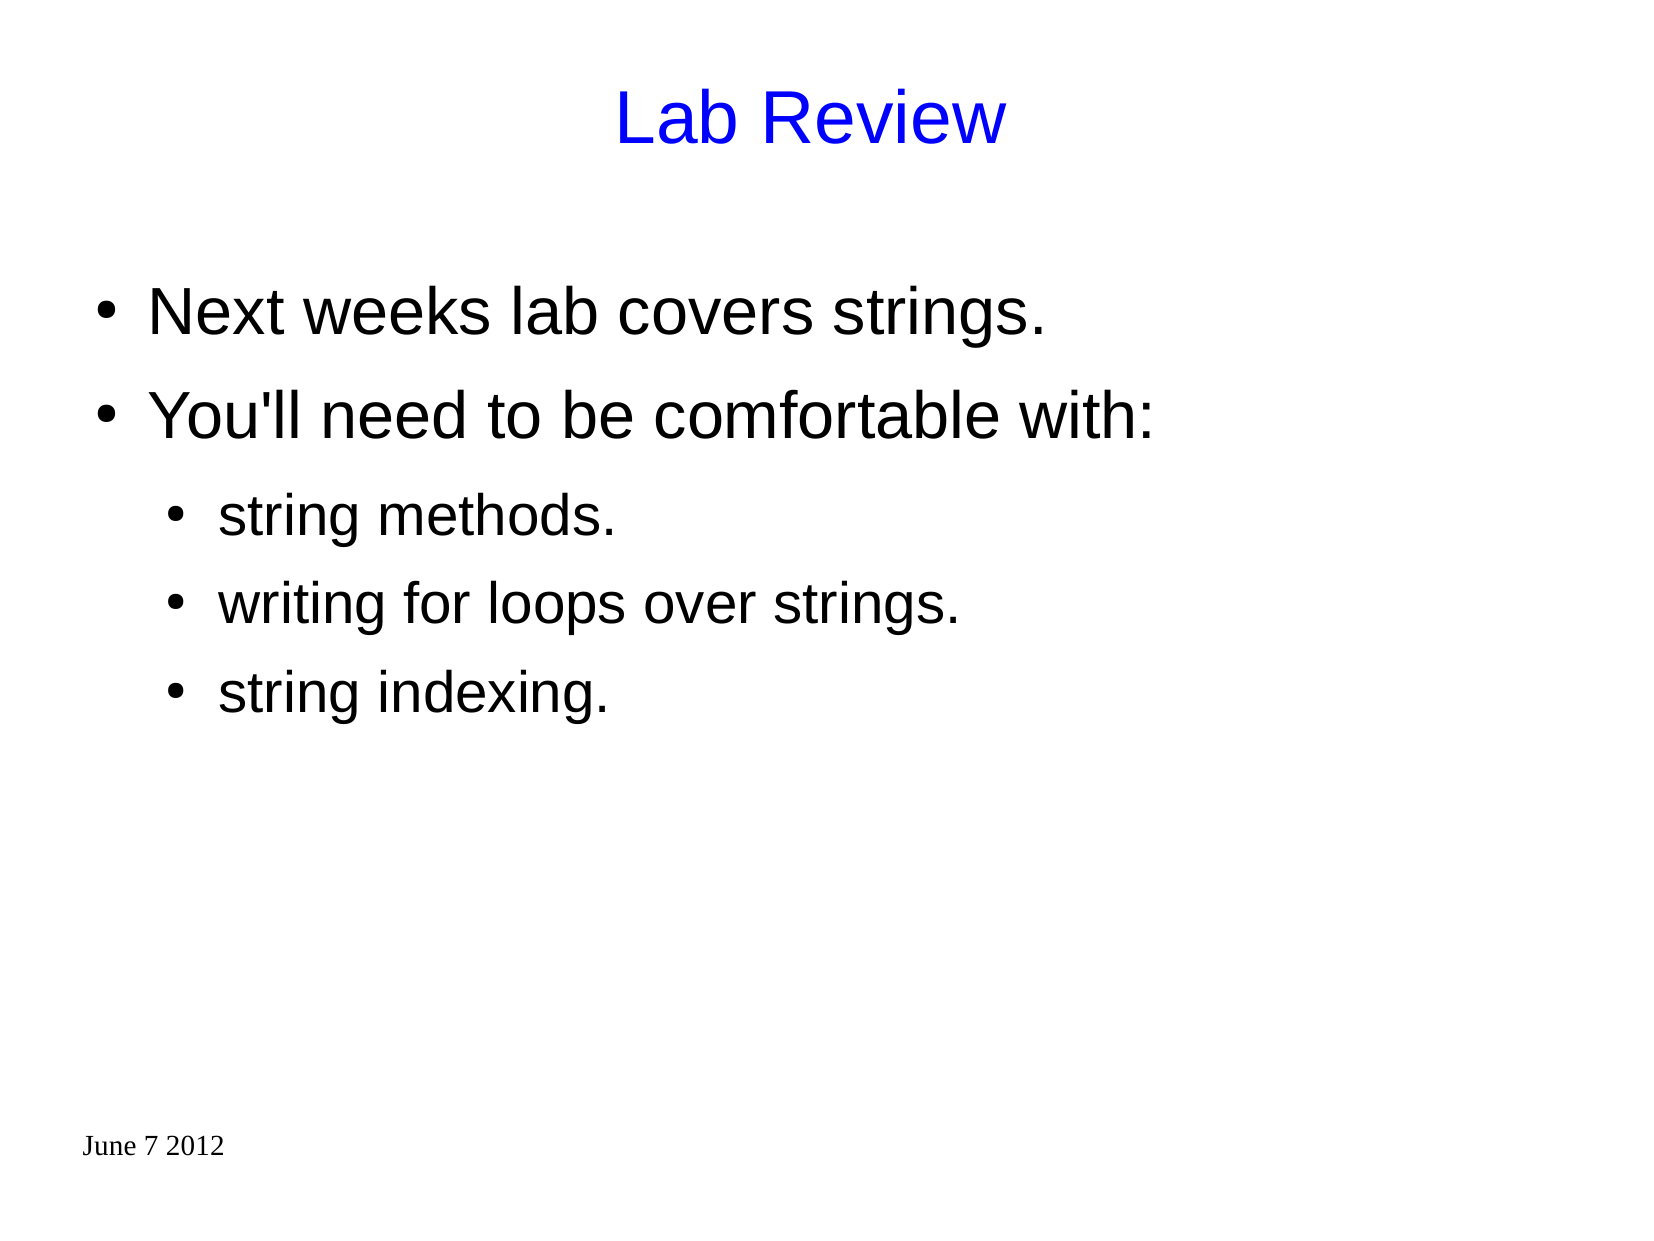

# Lab Review
Next weeks lab covers strings.
You'll need to be comfortable with:
string methods.
writing for loops over strings.
string indexing.
June 7 2012